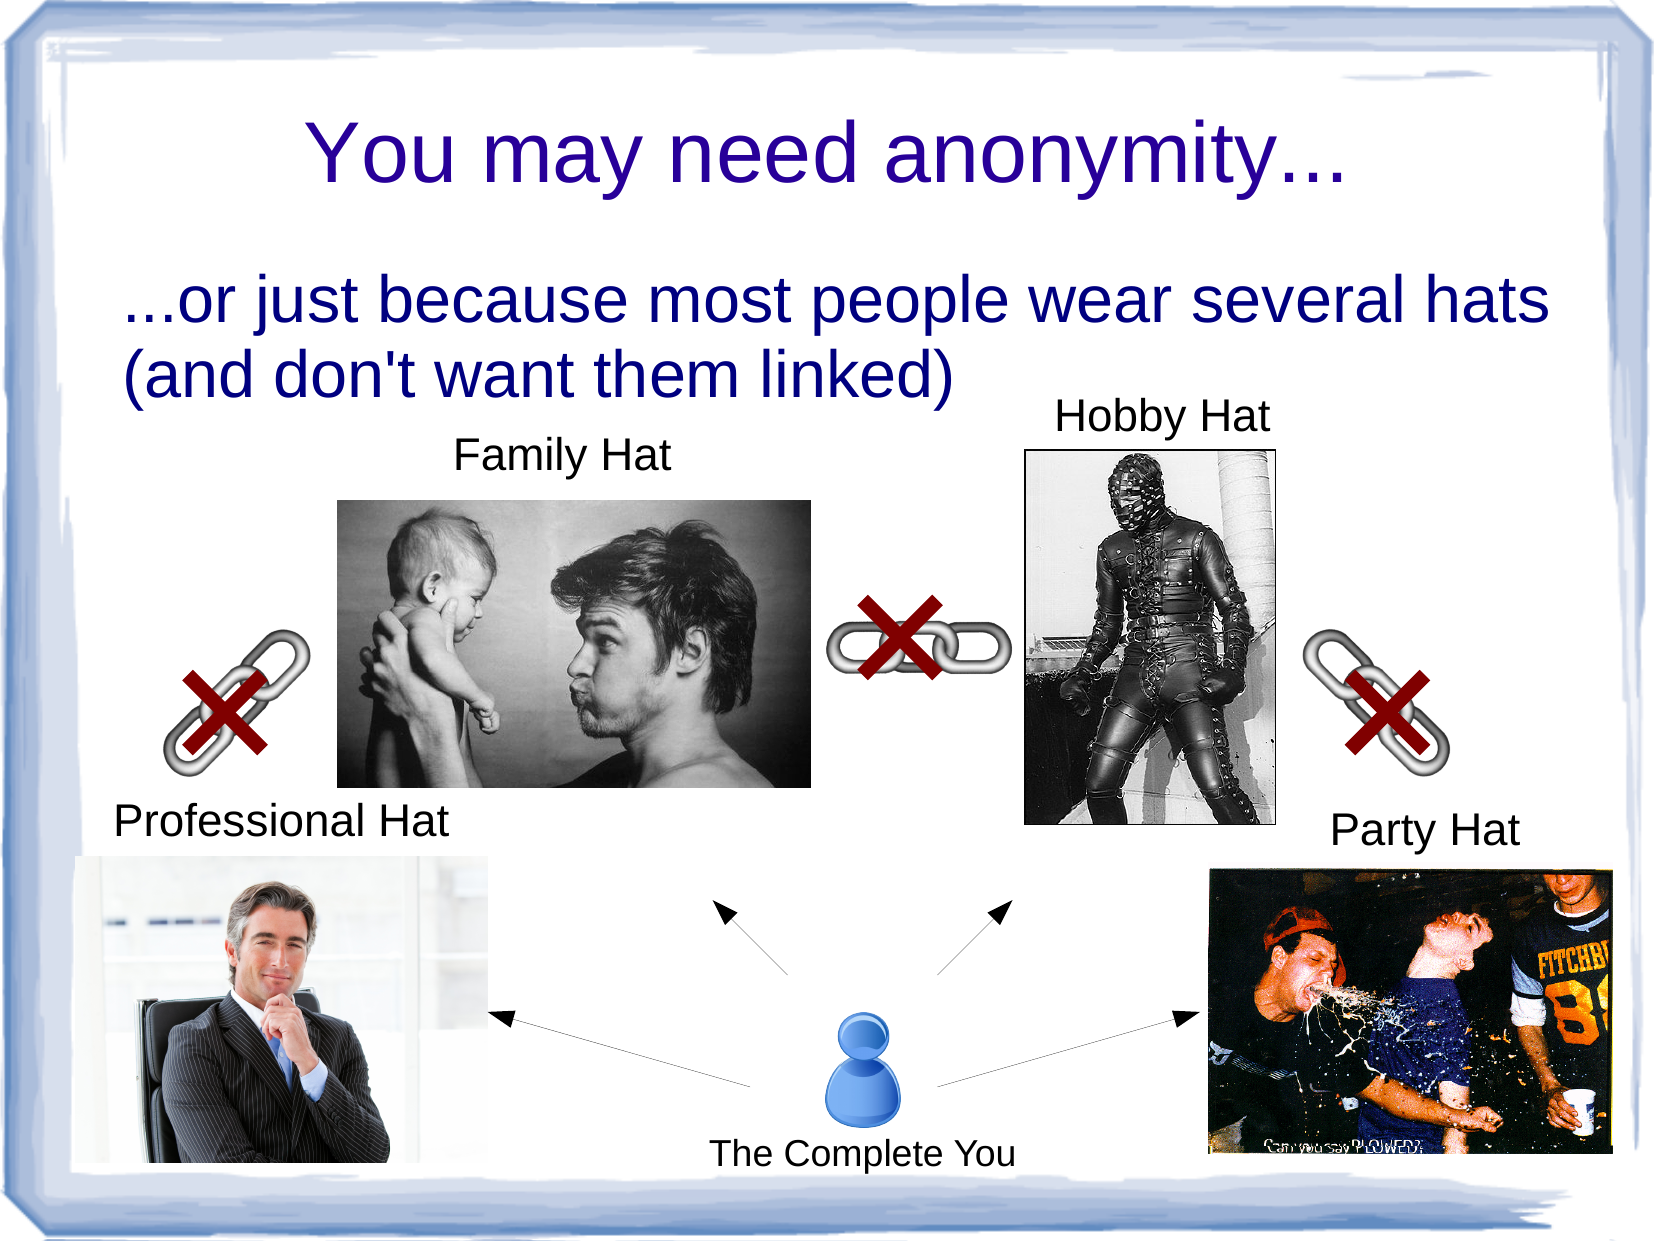

# You may need anonymity...
...or just because most people wear several hats
(and don't want them linked)
Hobby Hat
Family Hat
Party Hat
Professional Hat
The Complete You